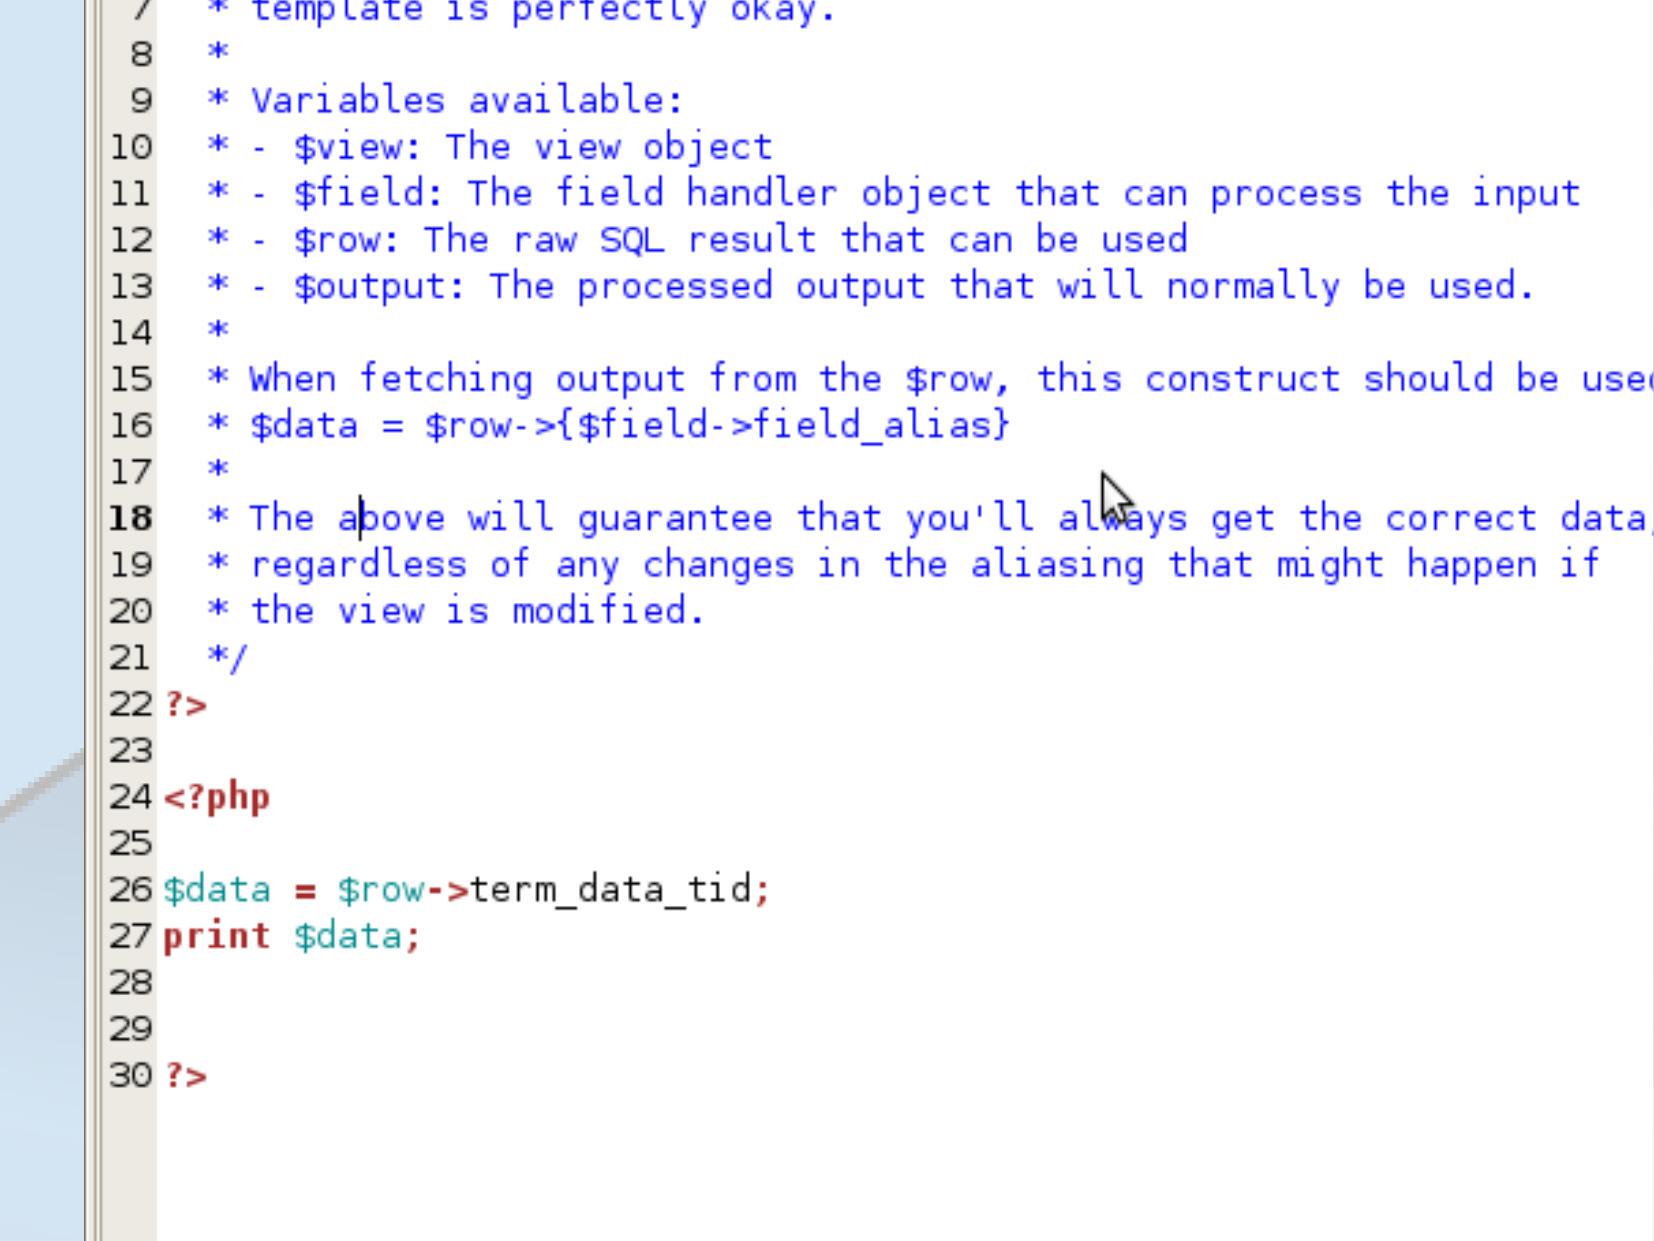

5:34 PM me: using
<?php
$data = $row->$term_data_tid;
print $data;
?> in my tpl
 BUT
 http://alpharoad.agariclabs.com:81/
5:35 PM i3iviivi: what is on line 26, and did you update?
5:37 PM me: line 26 is $data = $row->$term_data_tid;
5:38 PM i3iviivi: oh god damn you
 NO DOLLAR SIGN
 NO VARIABLES INSIDE VARIABLES